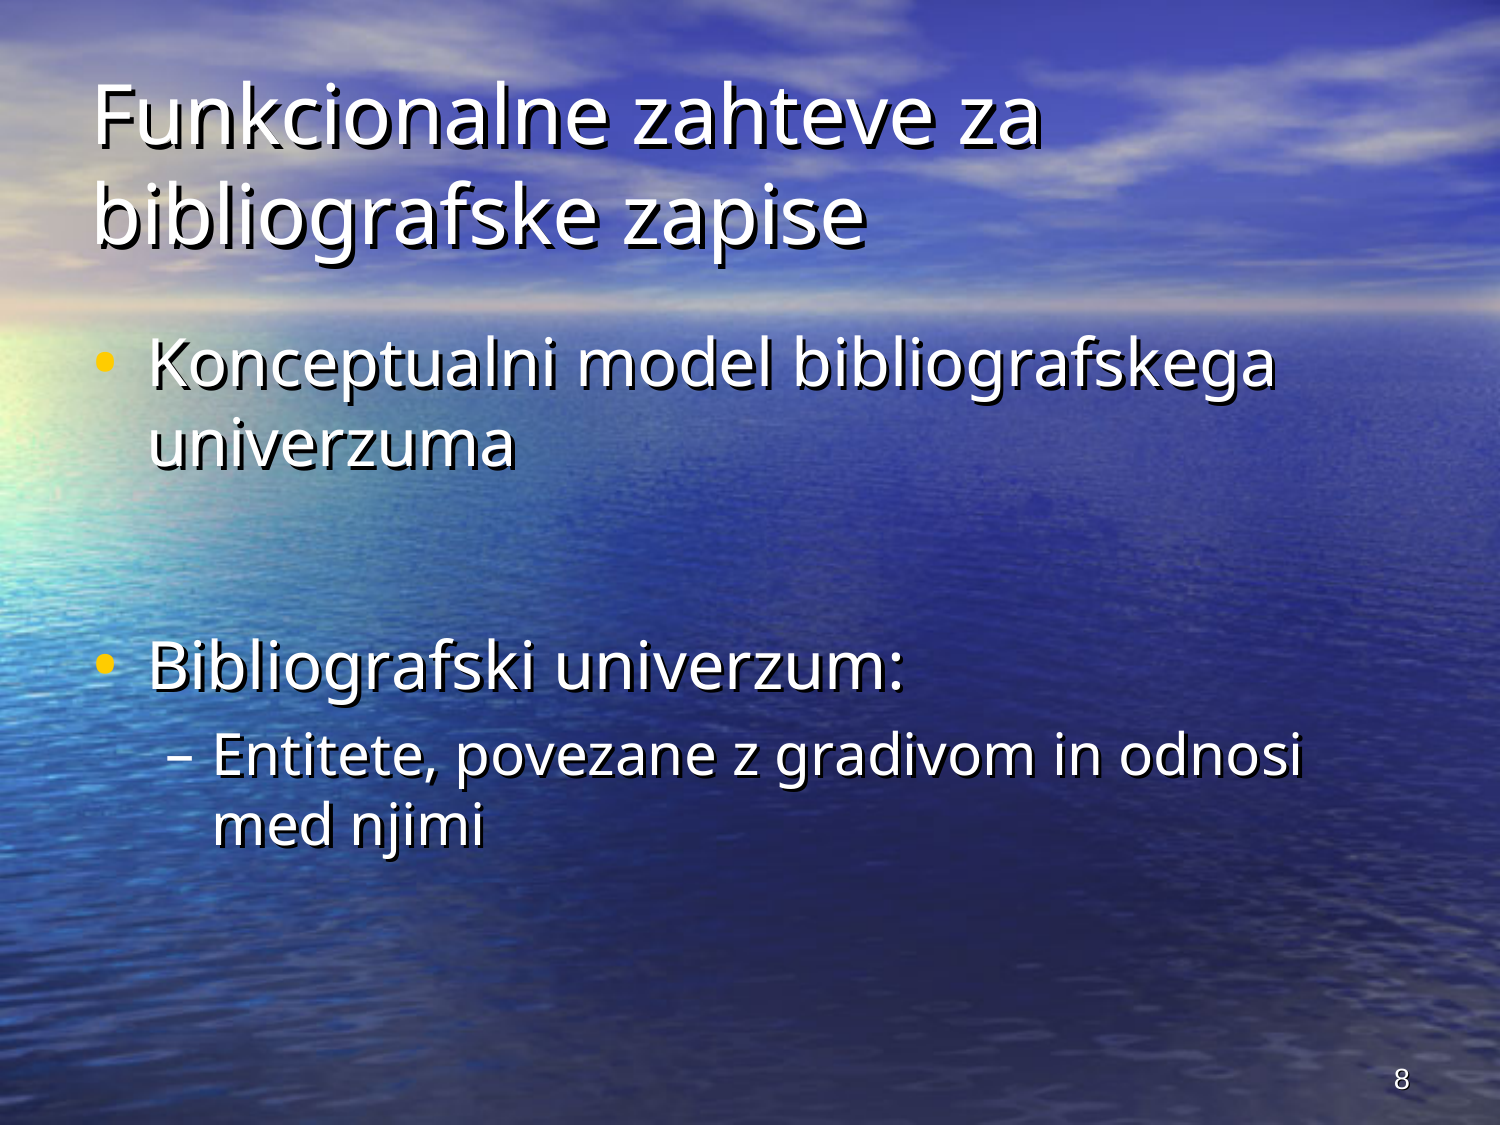

# Funkcionalne zahteve za bibliografske zapise
Konceptualni model bibliografskega univerzuma
Bibliografski univerzum:
Entitete, povezane z gradivom in odnosi med njimi